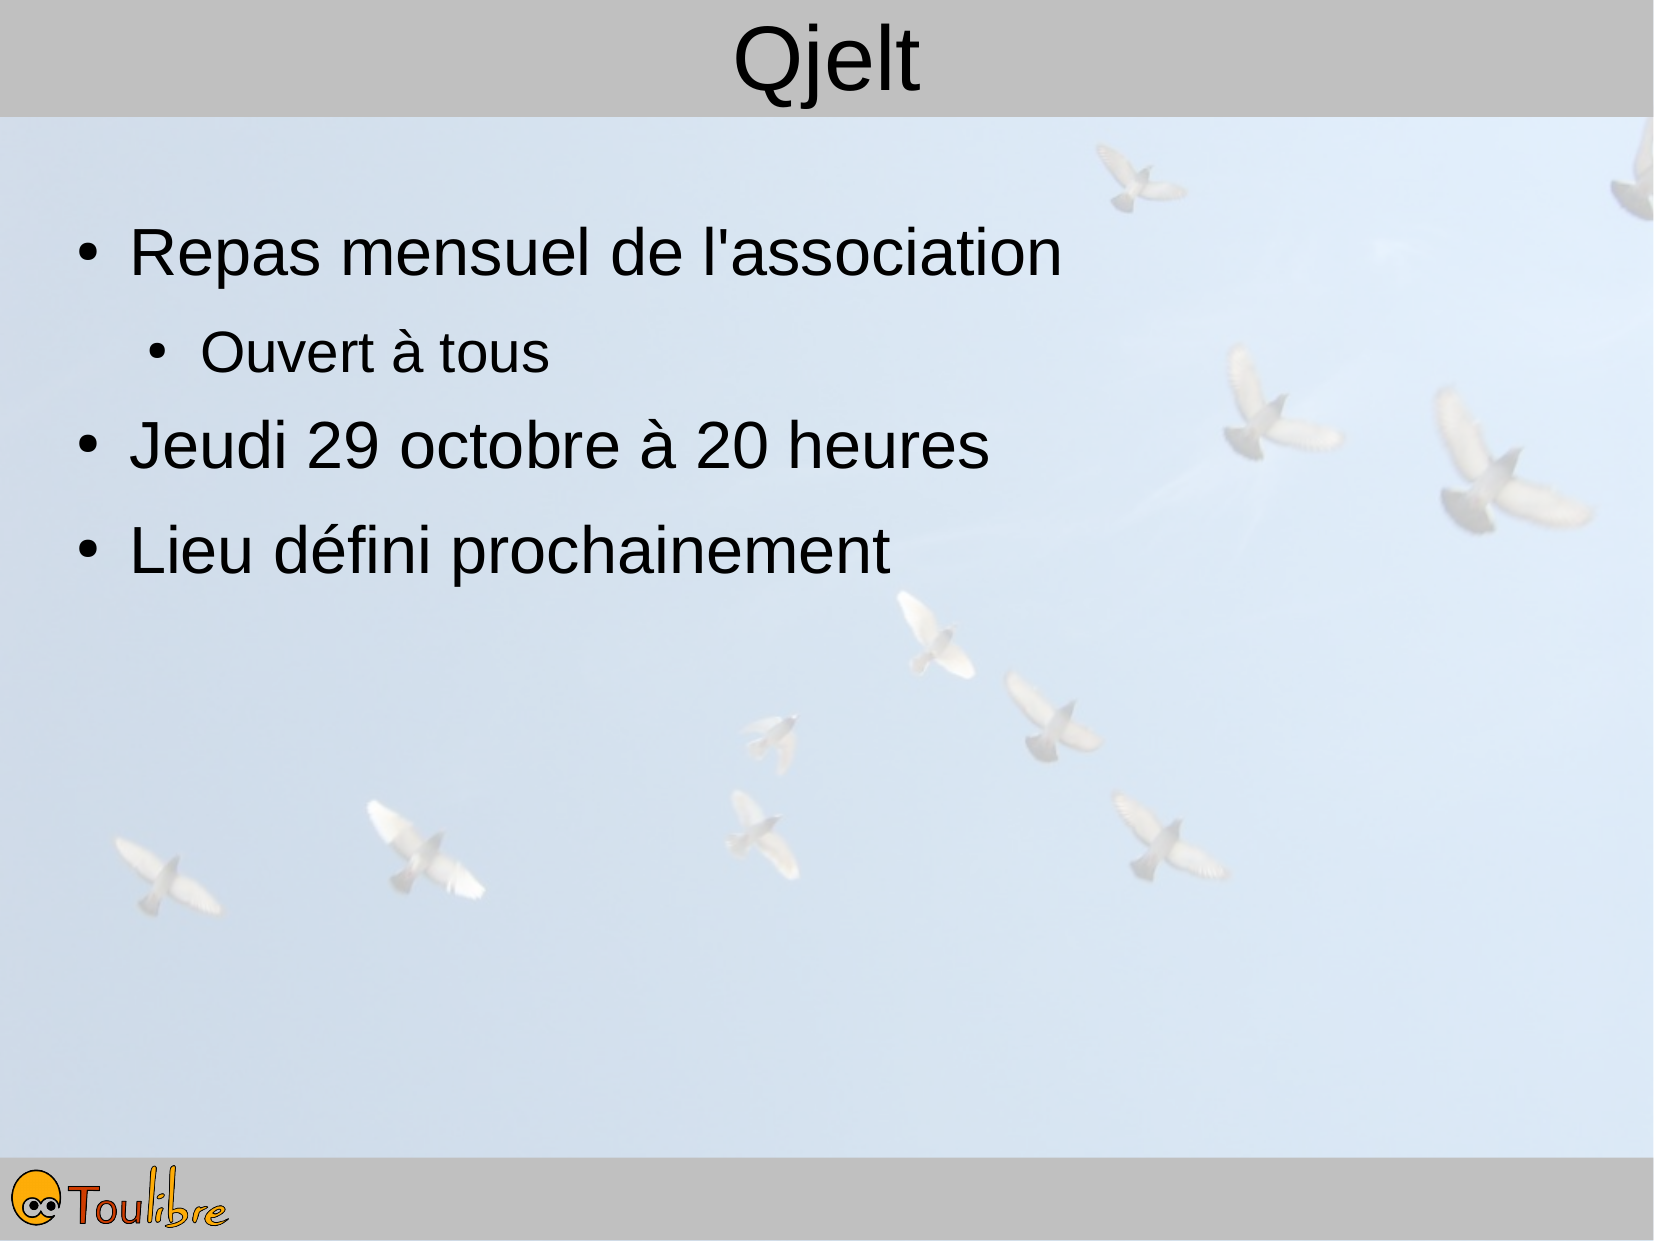

# Qjelt
Repas mensuel de l'association
Ouvert à tous
Jeudi 29 octobre à 20 heures
Lieu défini prochainement